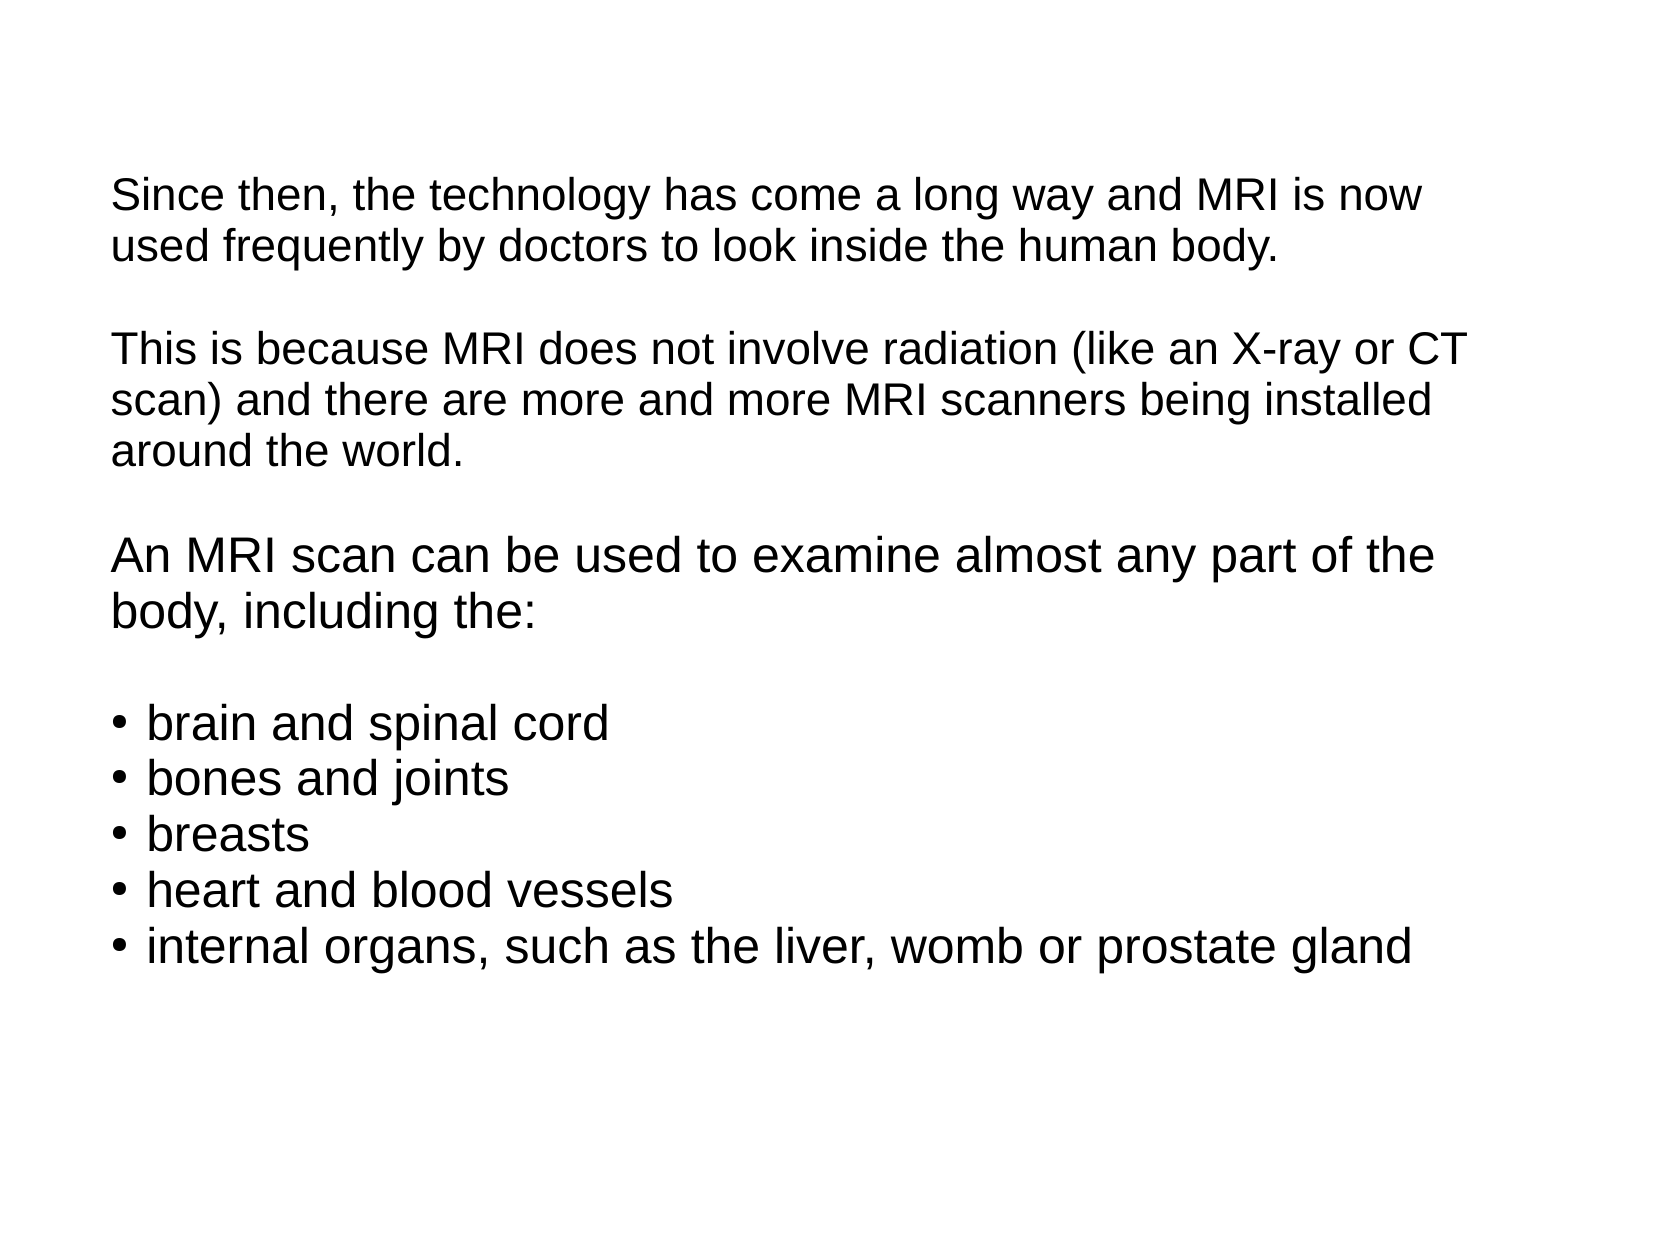

Since then, the technology has come a long way and MRI is now used frequently by doctors to look inside the human body.
This is because MRI does not involve radiation (like an X-ray or CT scan) and there are more and more MRI scanners being installed around the world.
An MRI scan can be used to examine almost any part of the body, including the:
brain and spinal cord
bones and joints
breasts
heart and blood vessels
internal organs, such as the liver, womb or prostate gland